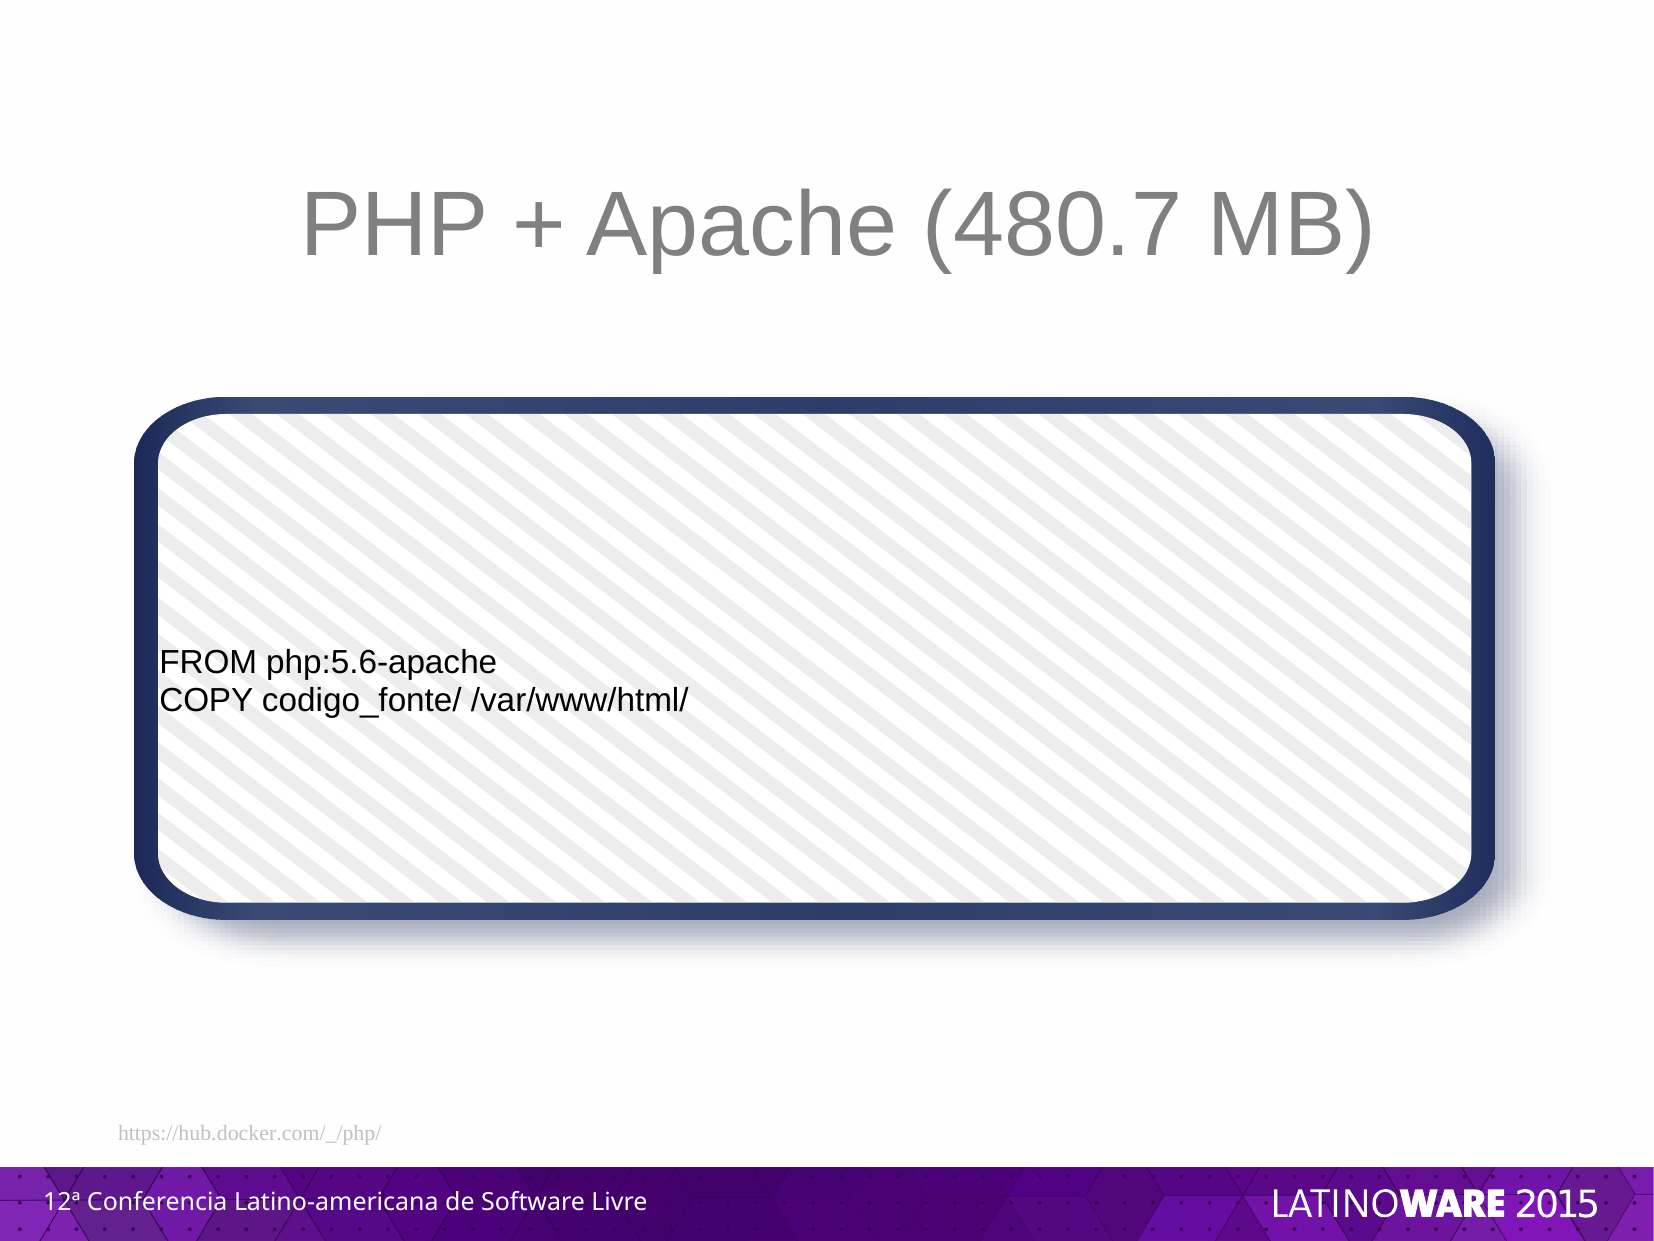

PHP + Apache (480.7 MB)
FROM php:5.6-apache
COPY codigo_fonte/ /var/www/html/
https://hub.docker.com/_/php/
12ª Conferencia Latino-americana de Software Livre